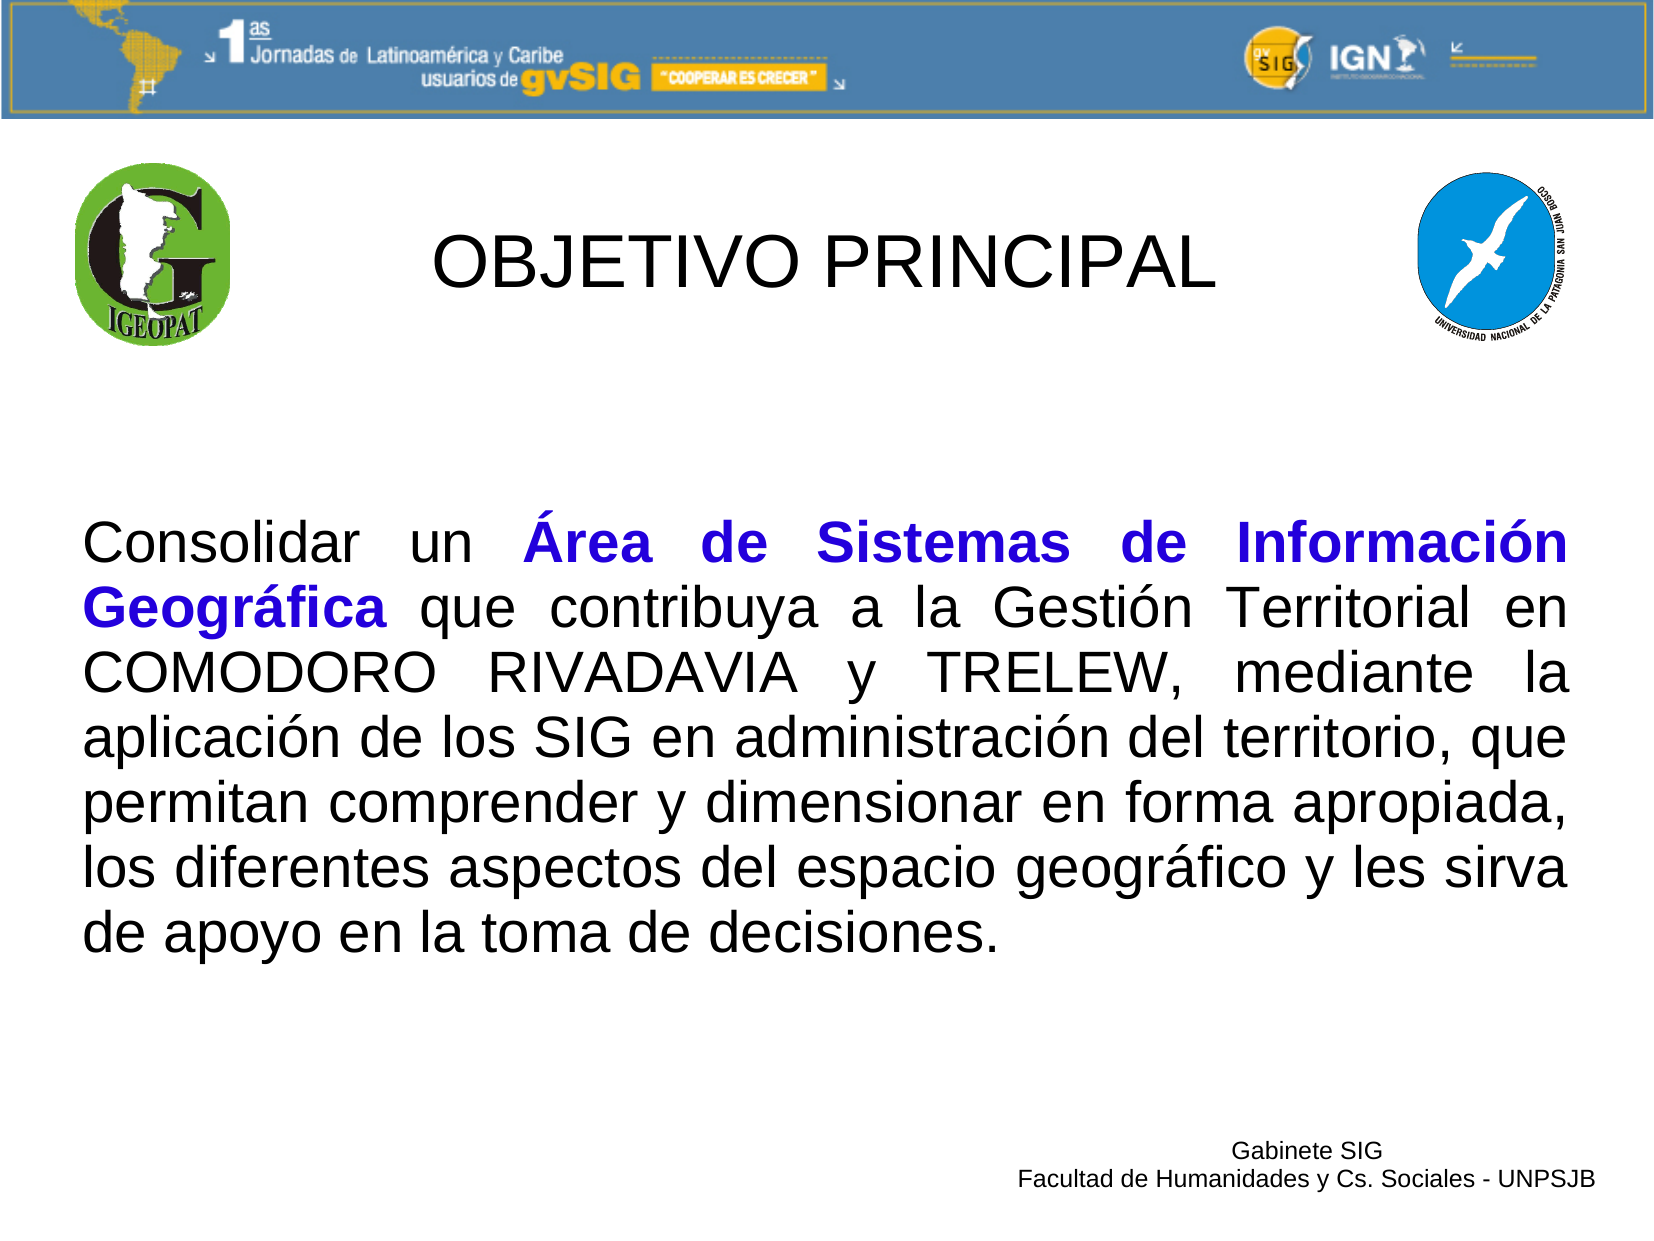

# OBJETIVO PRINCIPAL
Consolidar un Área de Sistemas de Información Geográfica que contribuya a la Gestión Territorial en COMODORO RIVADAVIA y TRELEW, mediante la aplicación de los SIG en administración del territorio, que permitan comprender y dimensionar en forma apropiada, los diferentes aspectos del espacio geográfico y les sirva de apoyo en la toma de decisiones.
Gabinete SIG
Facultad de Humanidades y Cs. Sociales - UNPSJB